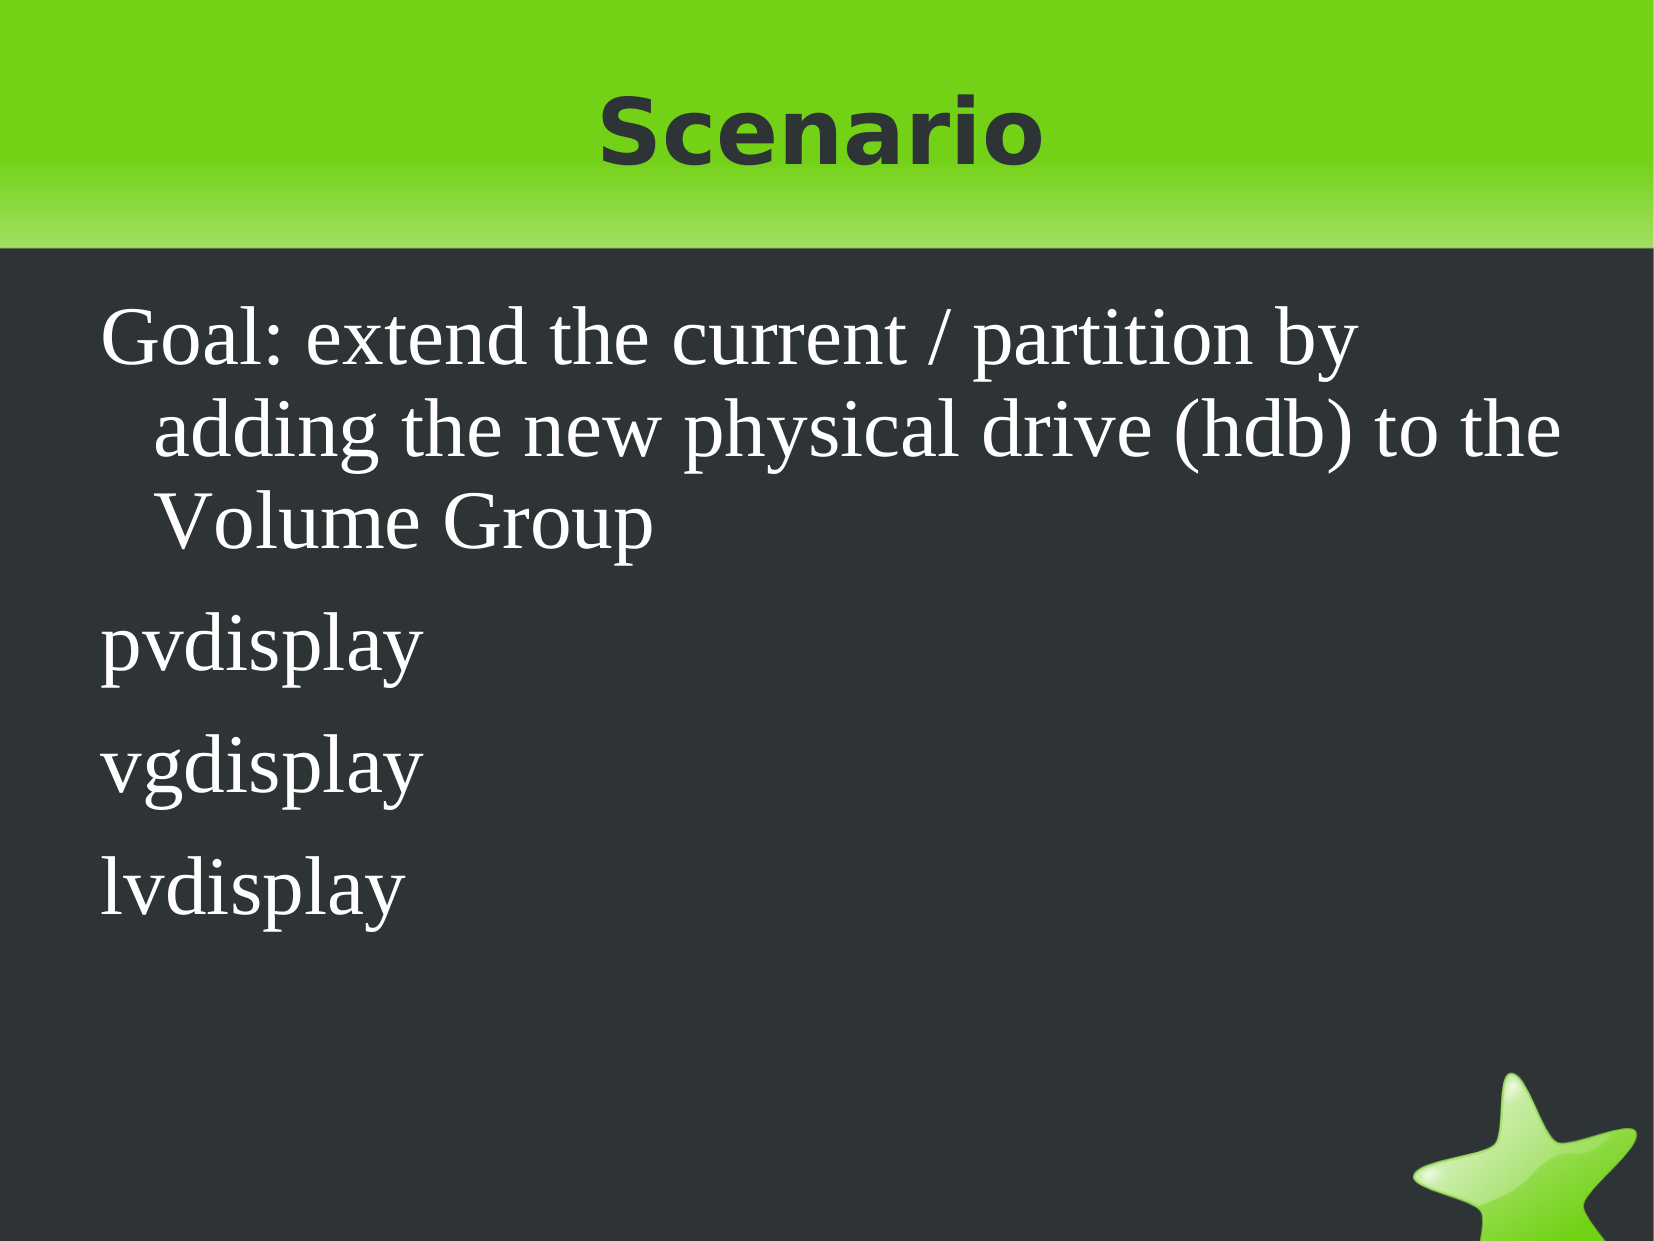

# Scenario
Goal: extend the current / partition by adding the new physical drive (hdb) to the Volume Group
pvdisplay
vgdisplay
lvdisplay